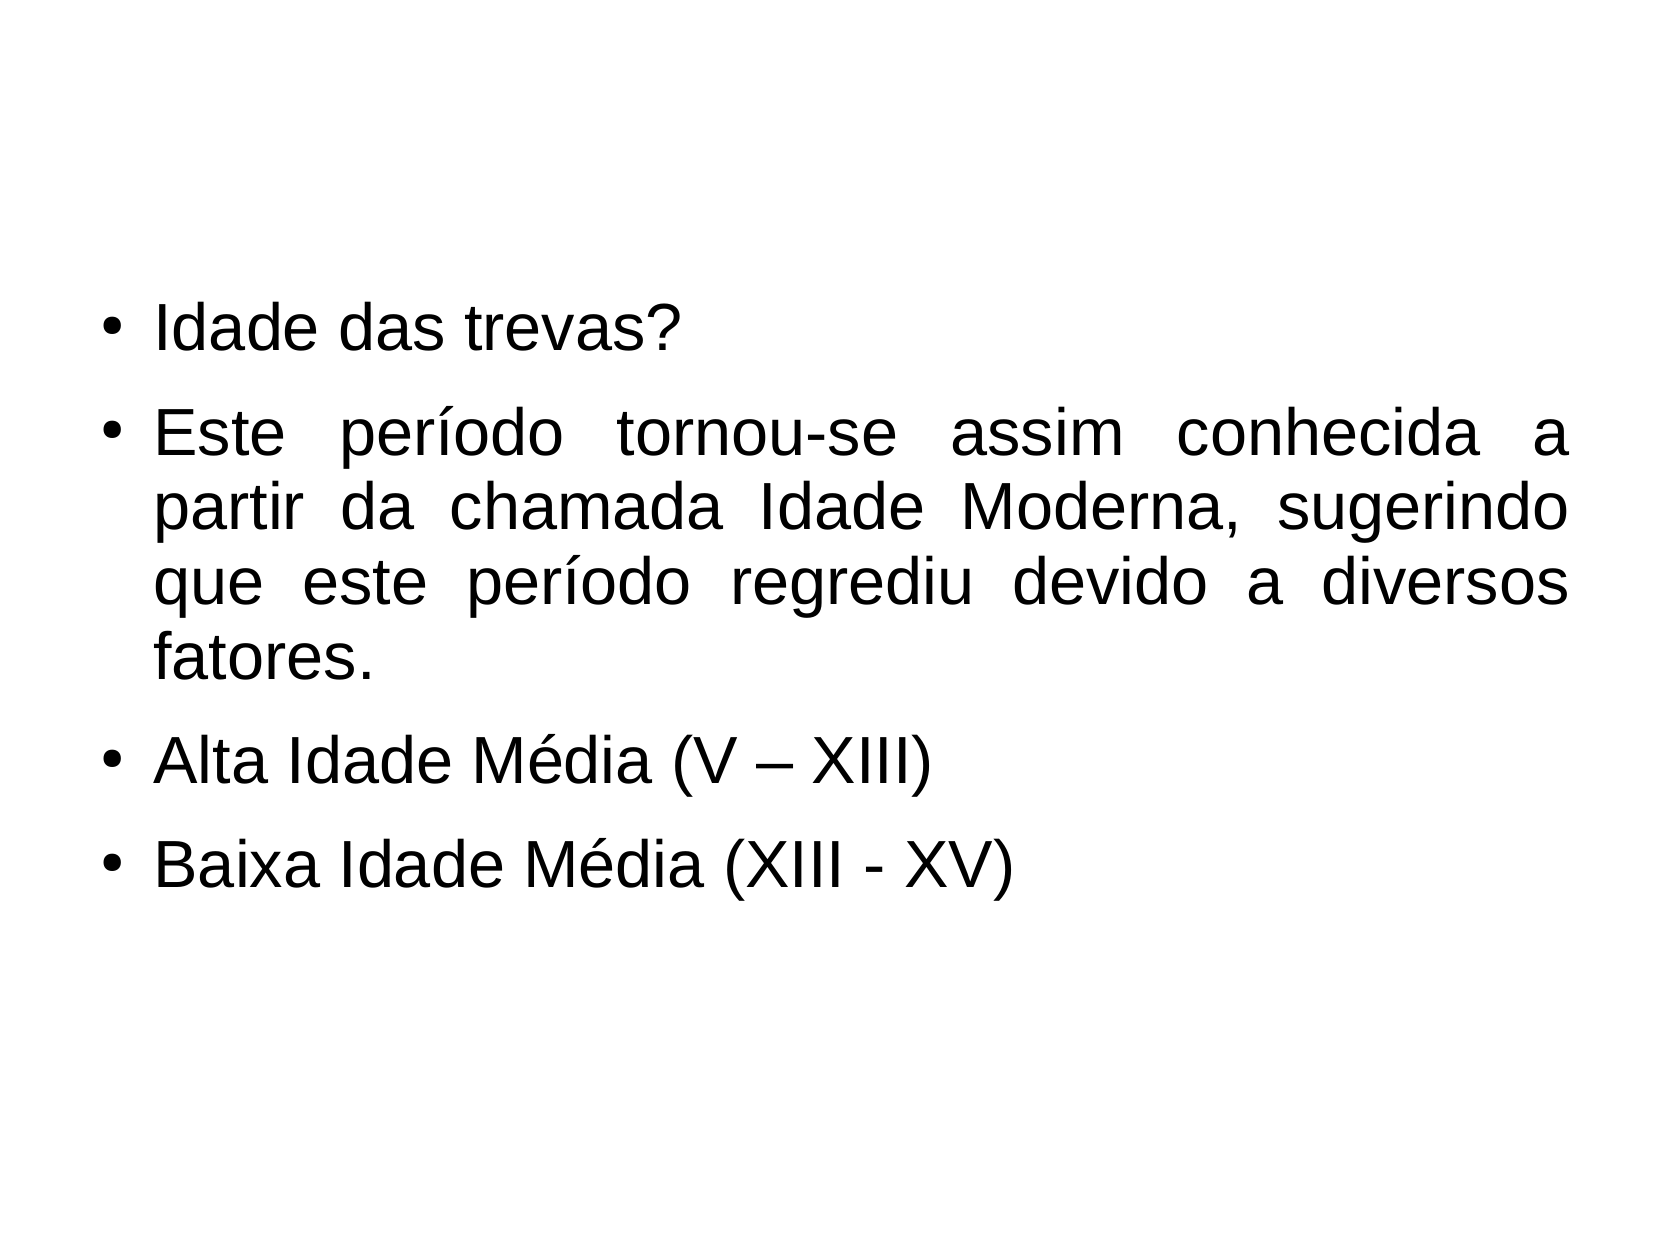

#
Idade das trevas?
Este período tornou-se assim conhecida a partir da chamada Idade Moderna, sugerindo que este período regrediu devido a diversos fatores.
Alta Idade Média (V – XIII)
Baixa Idade Média (XIII - XV)